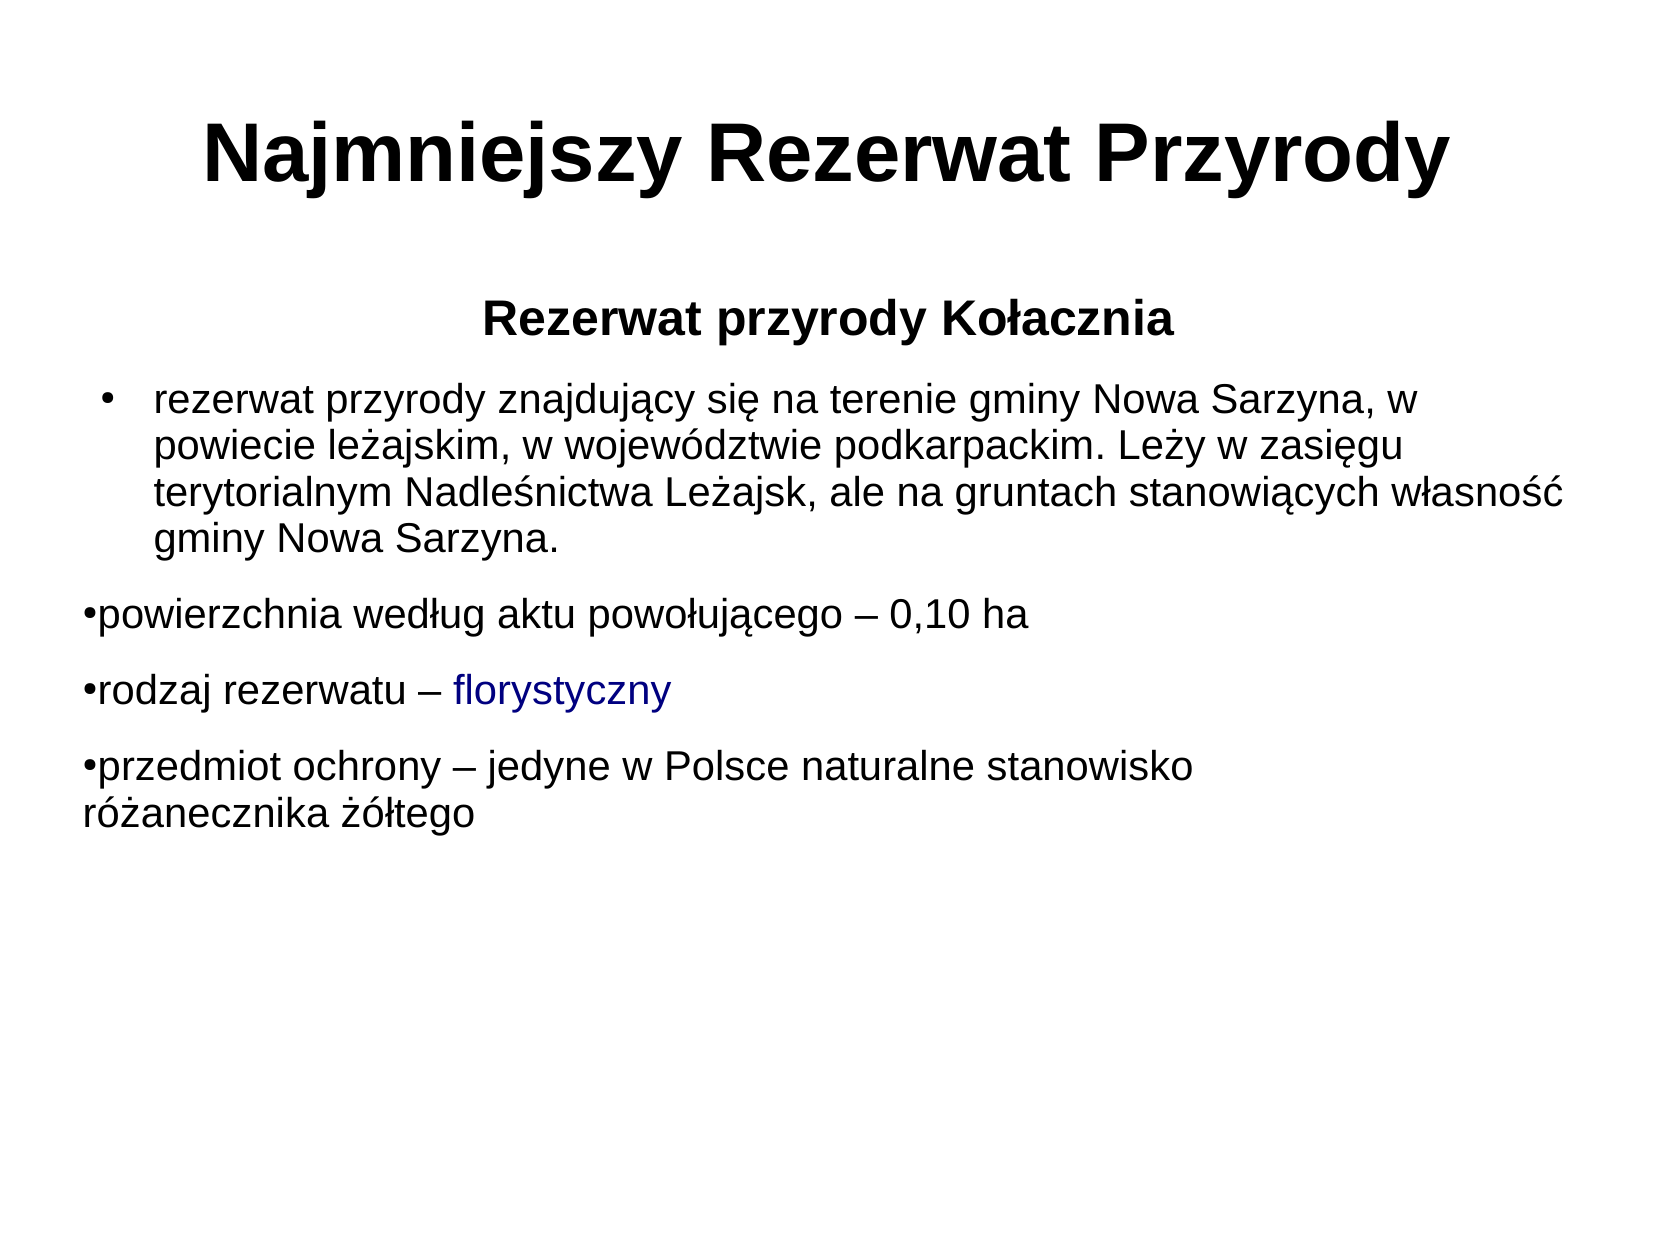

# Najmniejszy Rezerwat Przyrody
Rezerwat przyrody Kołacznia
rezerwat przyrody znajdujący się na terenie gminy Nowa Sarzyna, w powiecie leżajskim, w województwie podkarpackim. Leży w zasięgu terytorialnym Nadleśnictwa Leżajsk, ale na gruntach stanowiących własność gminy Nowa Sarzyna.
powierzchnia według aktu powołującego – 0,10 ha
rodzaj rezerwatu – florystyczny
przedmiot ochrony – jedyne w Polsce naturalne stanowisko różanecznika żółtego